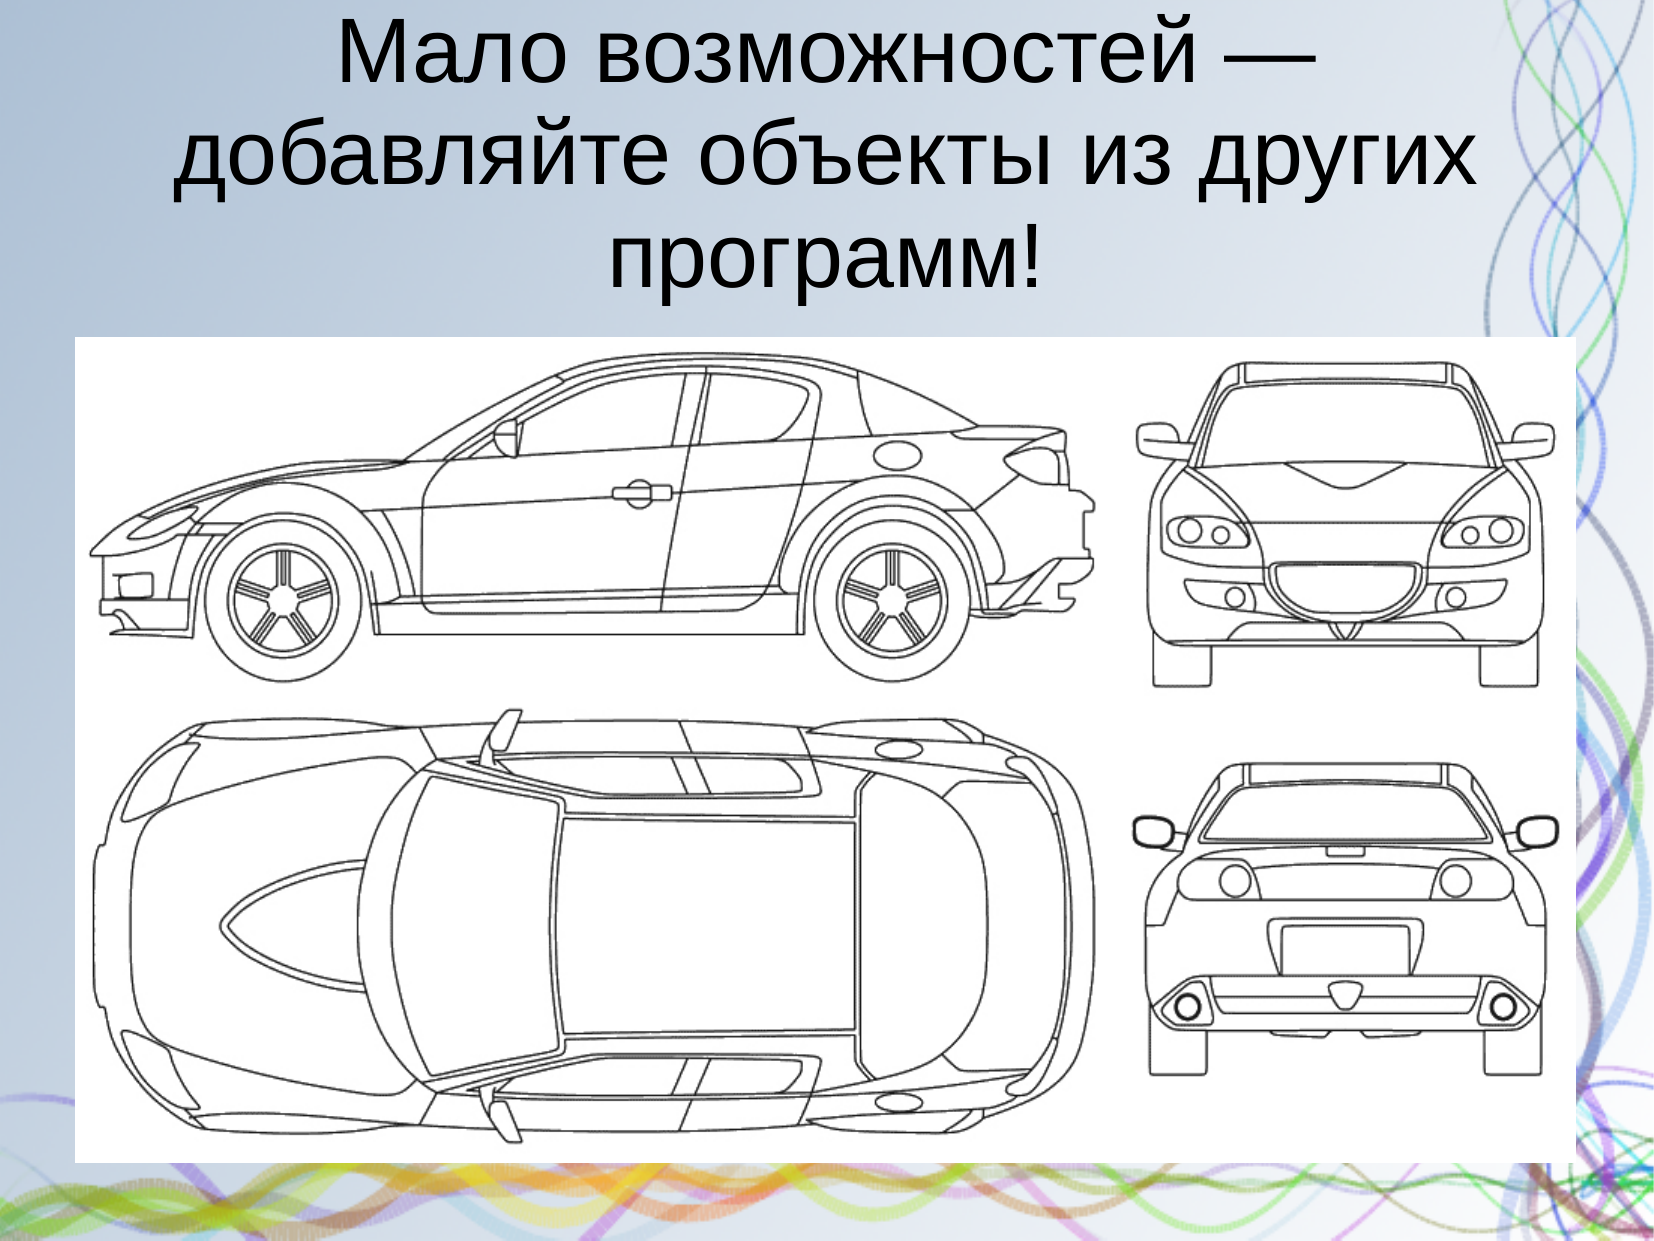

# Мало возможностей — добавляйте объекты из других программ!